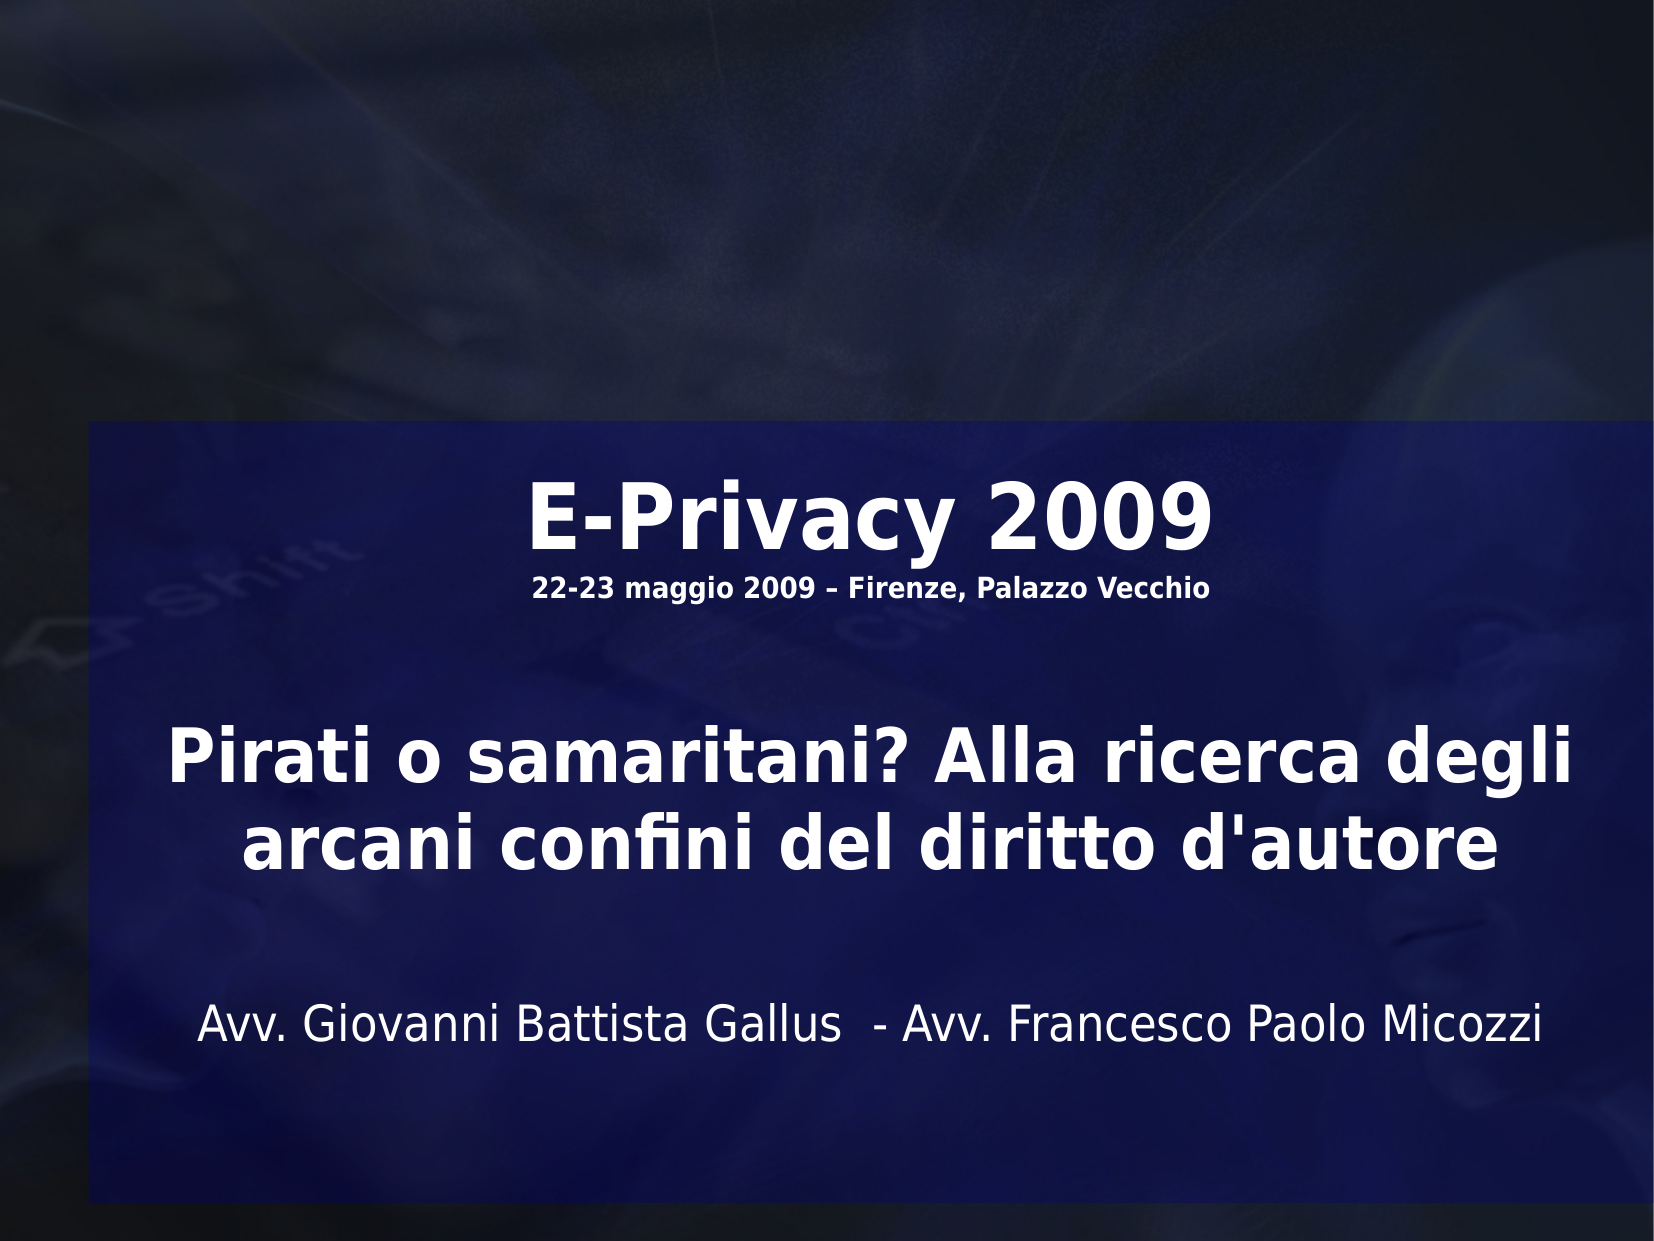

# E-Privacy 2009 22-23 maggio 2009 – Firenze, Palazzo Vecchio Pirati o samaritani? Alla ricerca degli arcani confini del diritto d'autore Avv. Giovanni Battista Gallus - Avv. Francesco Paolo Micozzi